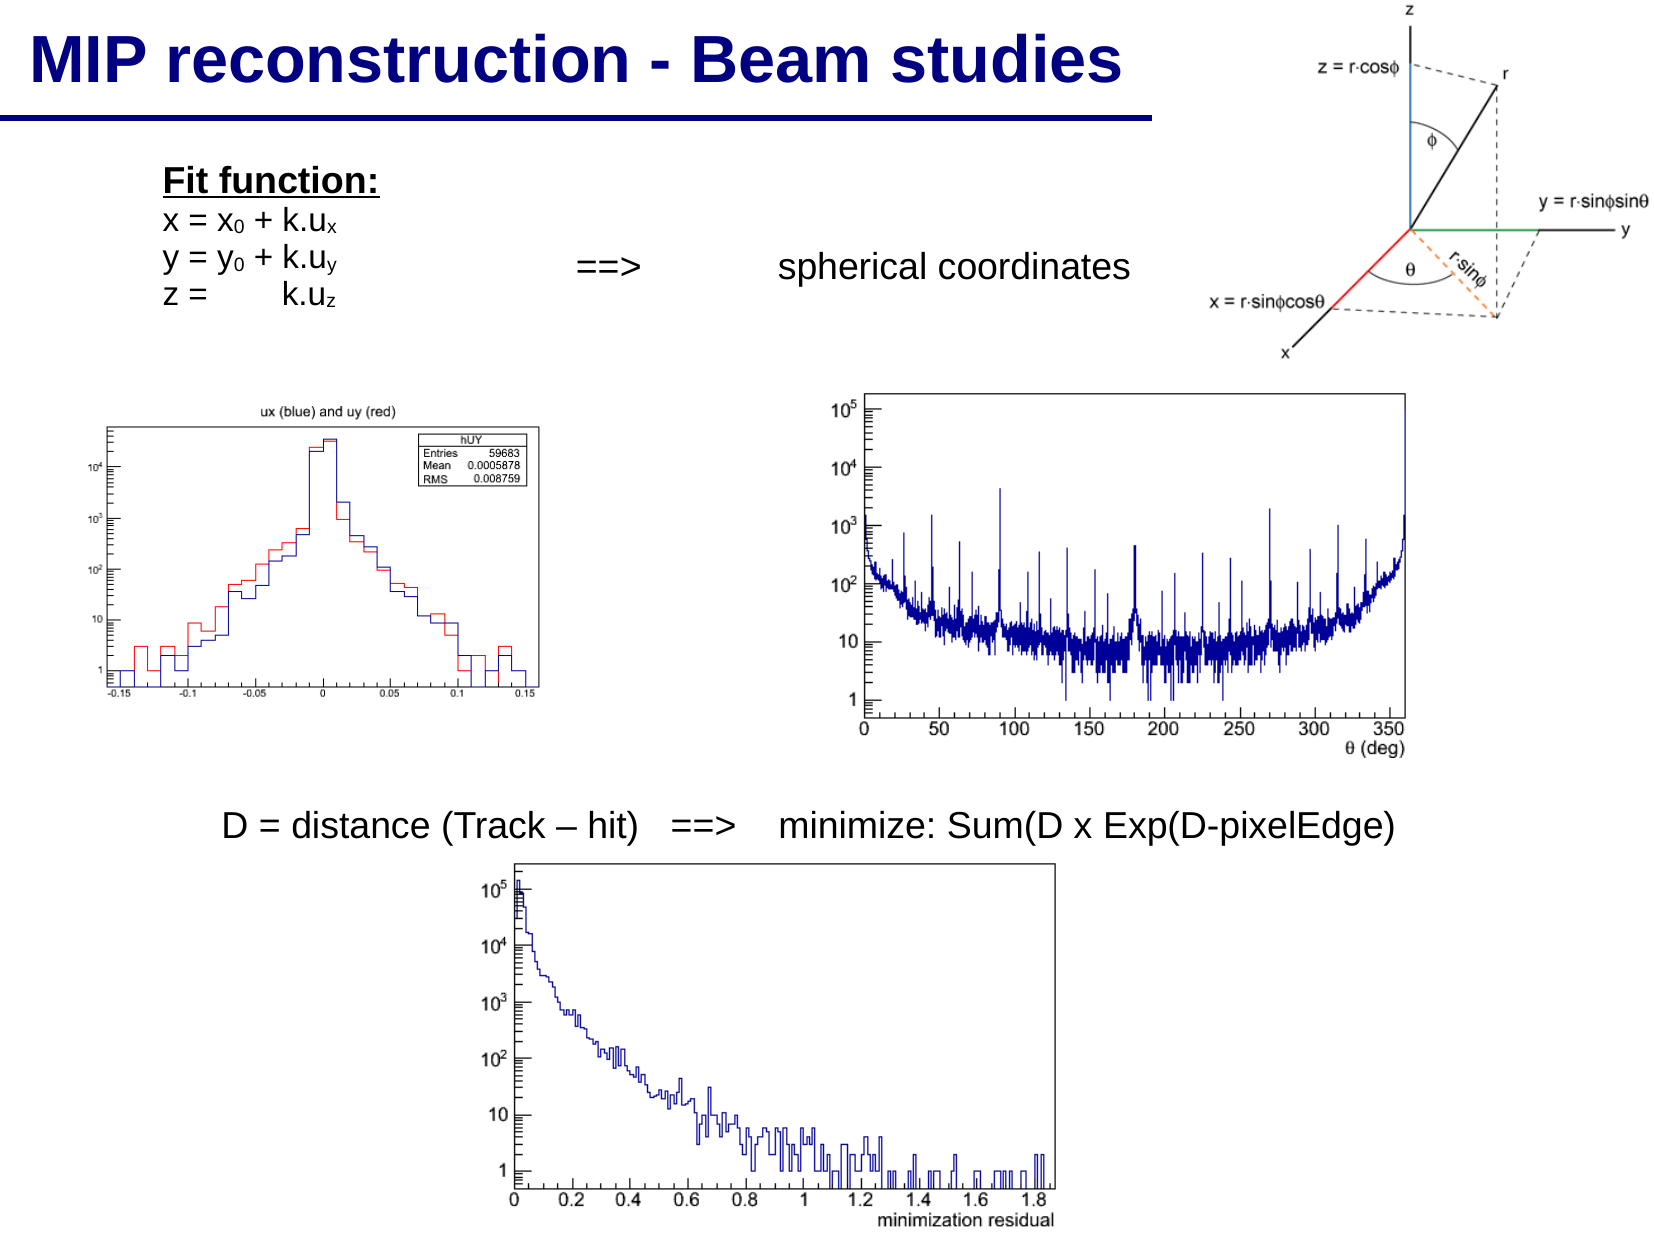

# MIP reconstruction - Beam studies
Fit function:
x = x0 + k.ux
y = y0 + k.uy
z = k.uz
==> spherical coordinates
D = distance (Track – hit) ==> minimize: Sum(D x Exp(D-pixelEdge)